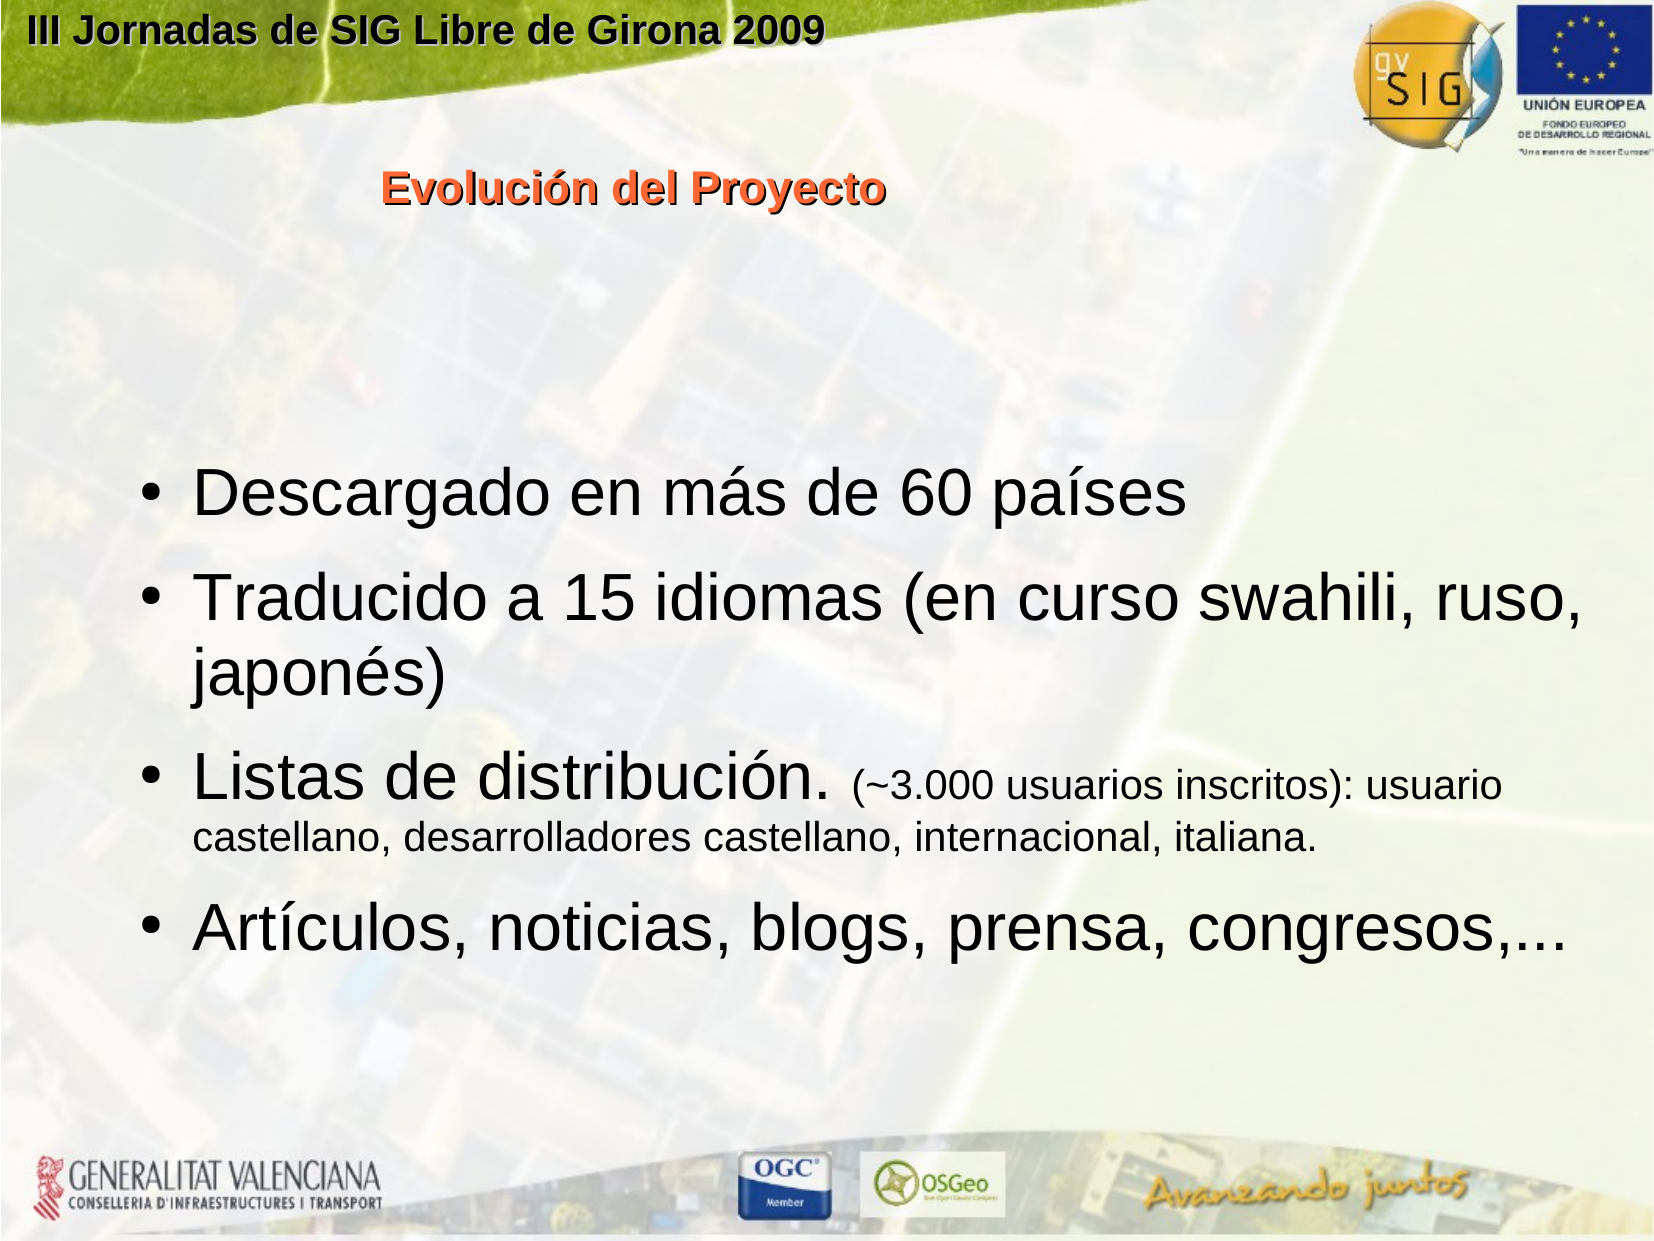

#
Evolución del Proyecto
Descargado en más de 60 países
Traducido a 15 idiomas (en curso swahili, ruso, japonés)
Listas de distribución. (~3.000 usuarios inscritos): usuario castellano, desarrolladores castellano, internacional, italiana.
Artículos, noticias, blogs, prensa, congresos,...